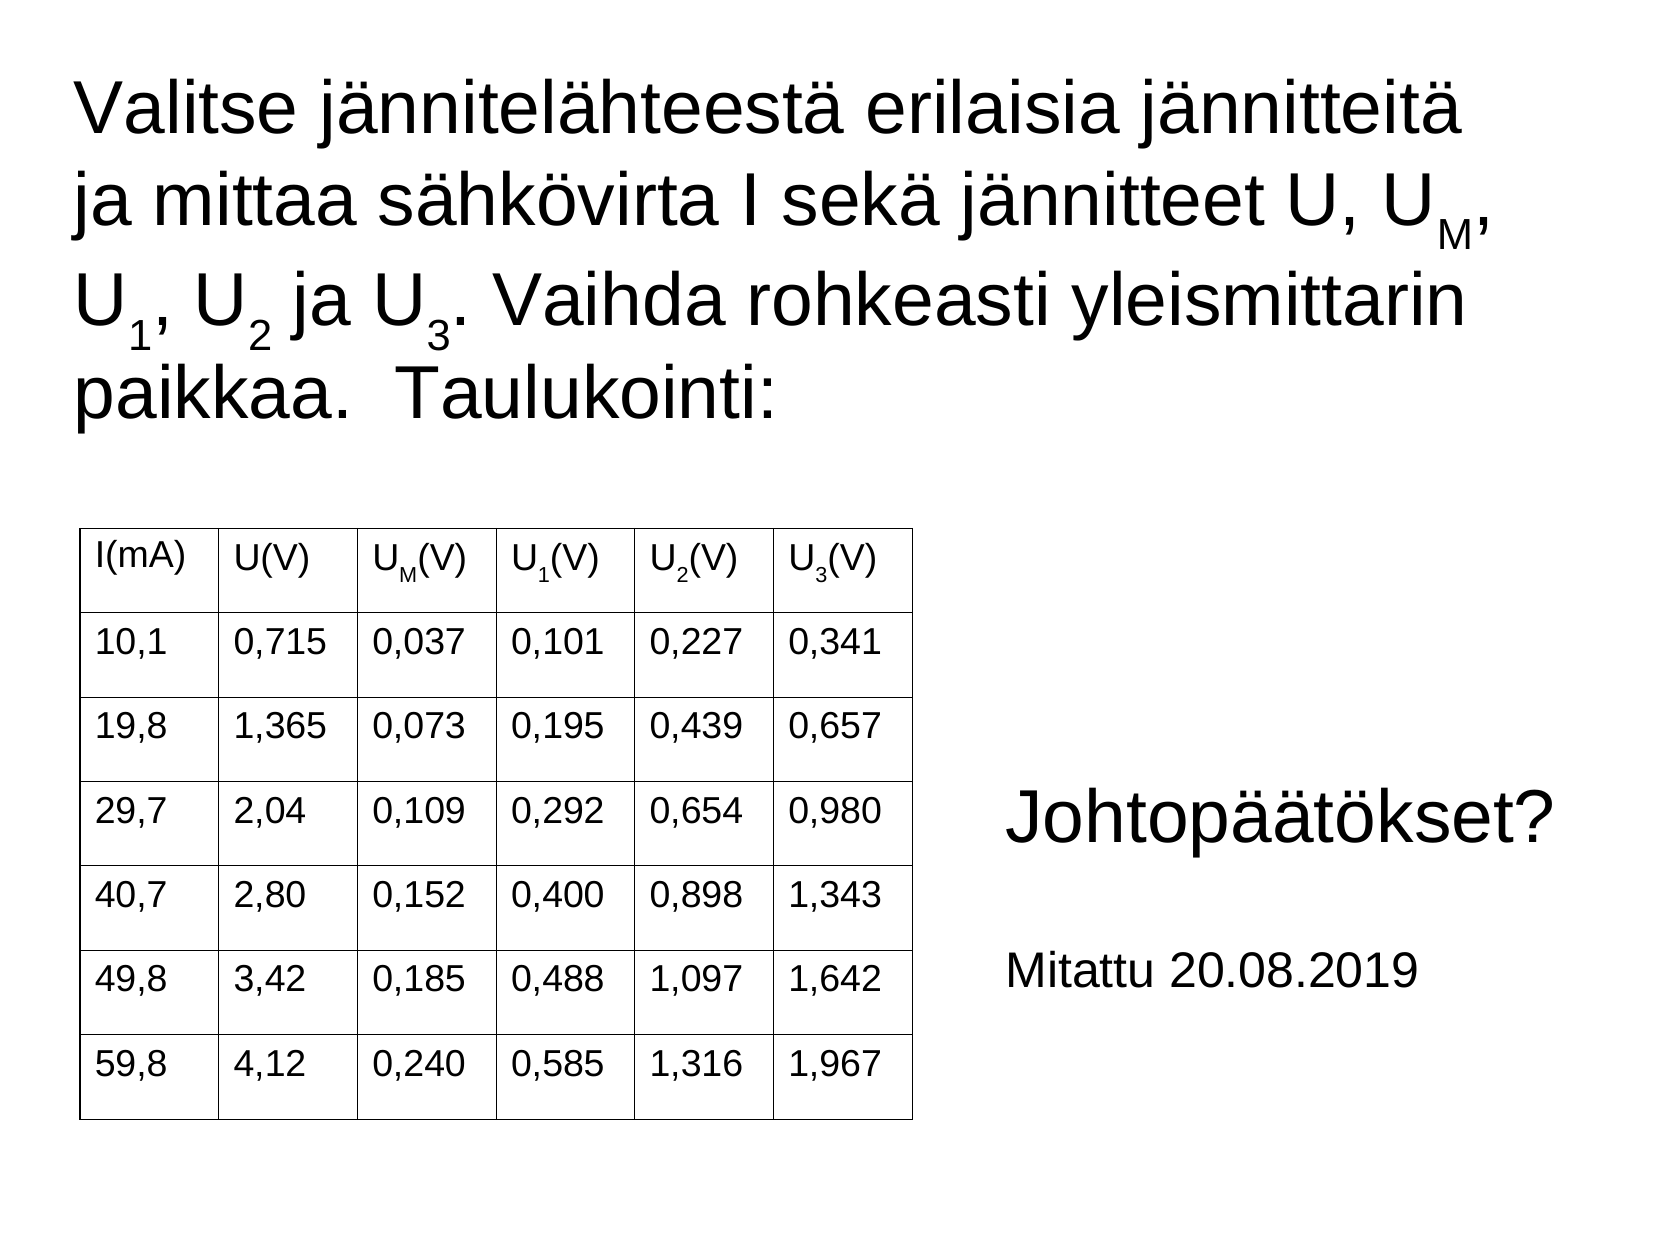

Valitse jännitelähteestä erilaisia jännitteitä ja mittaa sähkövirta I sekä jännitteet U, UM, U1, U2 ja U3. Vaihda rohkeasti yleismittarin paikkaa. Taulukointi:
| I(mA) | U(V) | UM(V) | U1(V) | U2(V) | U3(V) |
| --- | --- | --- | --- | --- | --- |
| 10,1 | 0,715 | 0,037 | 0,101 | 0,227 | 0,341 |
| 19,8 | 1,365 | 0,073 | 0,195 | 0,439 | 0,657 |
| 29,7 | 2,04 | 0,109 | 0,292 | 0,654 | 0,980 |
| 40,7 | 2,80 | 0,152 | 0,400 | 0,898 | 1,343 |
| 49,8 | 3,42 | 0,185 | 0,488 | 1,097 | 1,642 |
| 59,8 | 4,12 | 0,240 | 0,585 | 1,316 | 1,967 |
Johtopäätökset?
Mitattu 20.08.2019